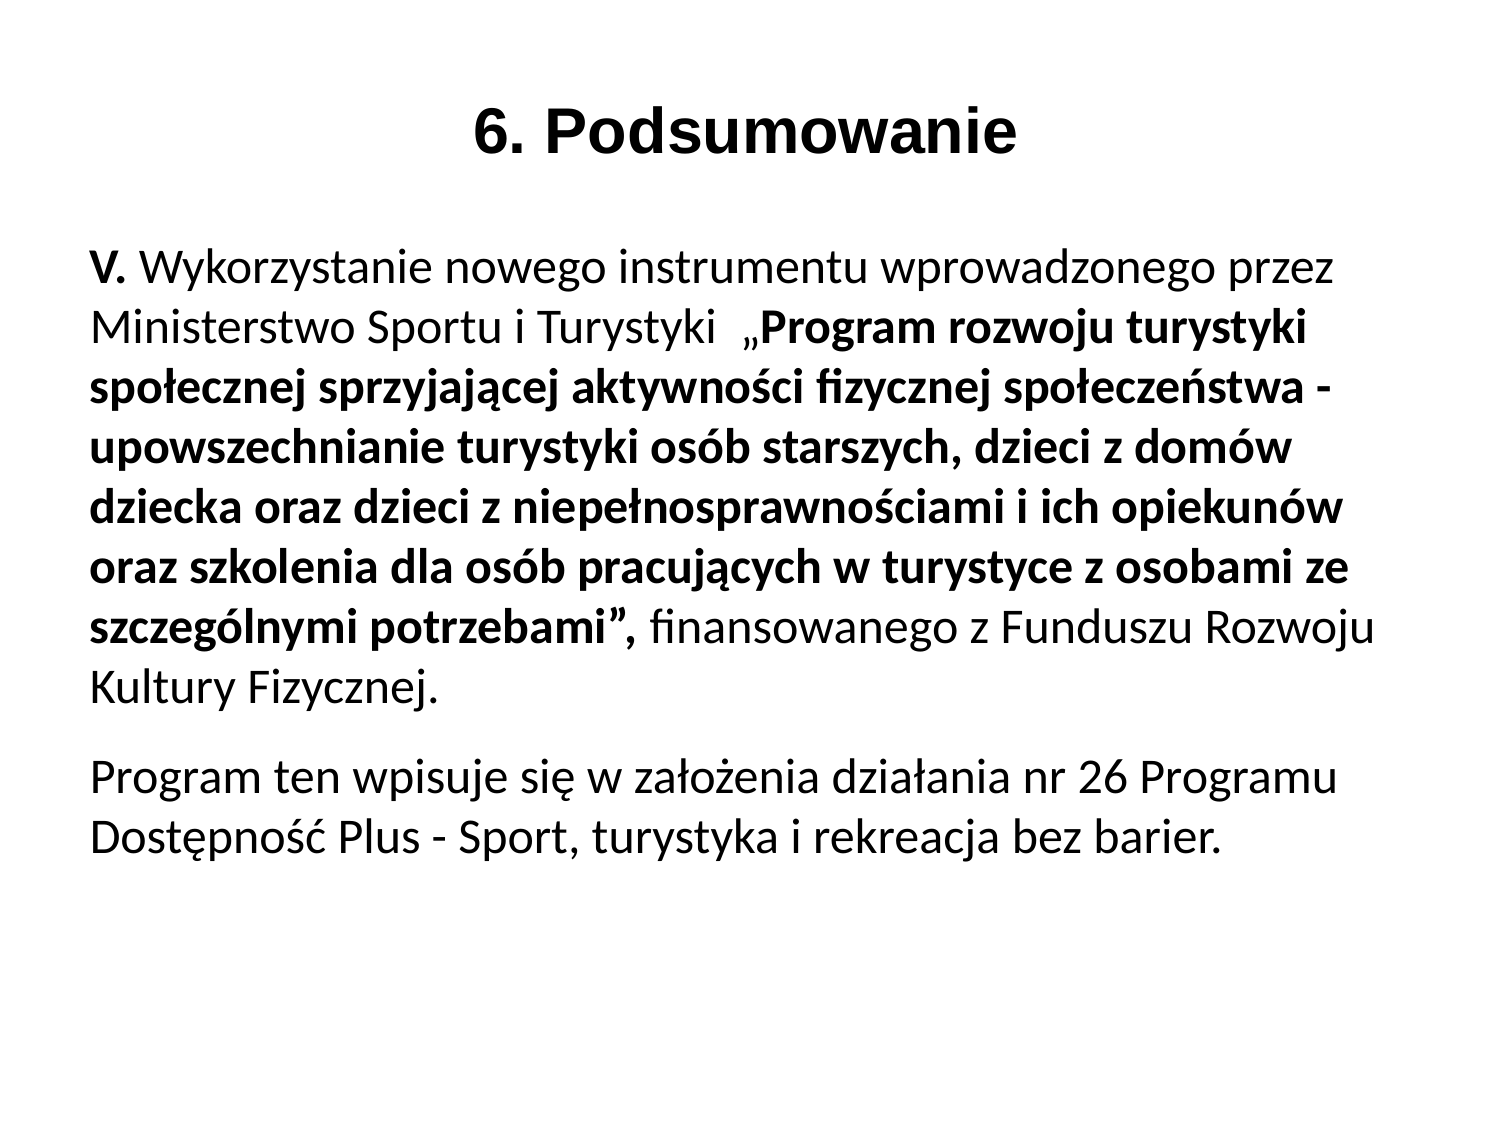

# 6. Podsumowanie
V. Wykorzystanie nowego instrumentu wprowadzonego przez Ministerstwo Sportu i Turystyki „Program rozwoju turystyki społecznej sprzyjającej aktywności fizycznej społeczeństwa - upowszechnianie turystyki osób starszych, dzieci z domów dziecka oraz dzieci z niepełnosprawnościami i ich opiekunów oraz szkolenia dla osób pracujących w turystyce z osobami ze szczególnymi potrzebami”, finansowanego z Funduszu Rozwoju Kultury Fizycznej.
Program ten wpisuje się w założenia działania nr 26 Programu Dostępność Plus - Sport, turystyka i rekreacja bez barier.